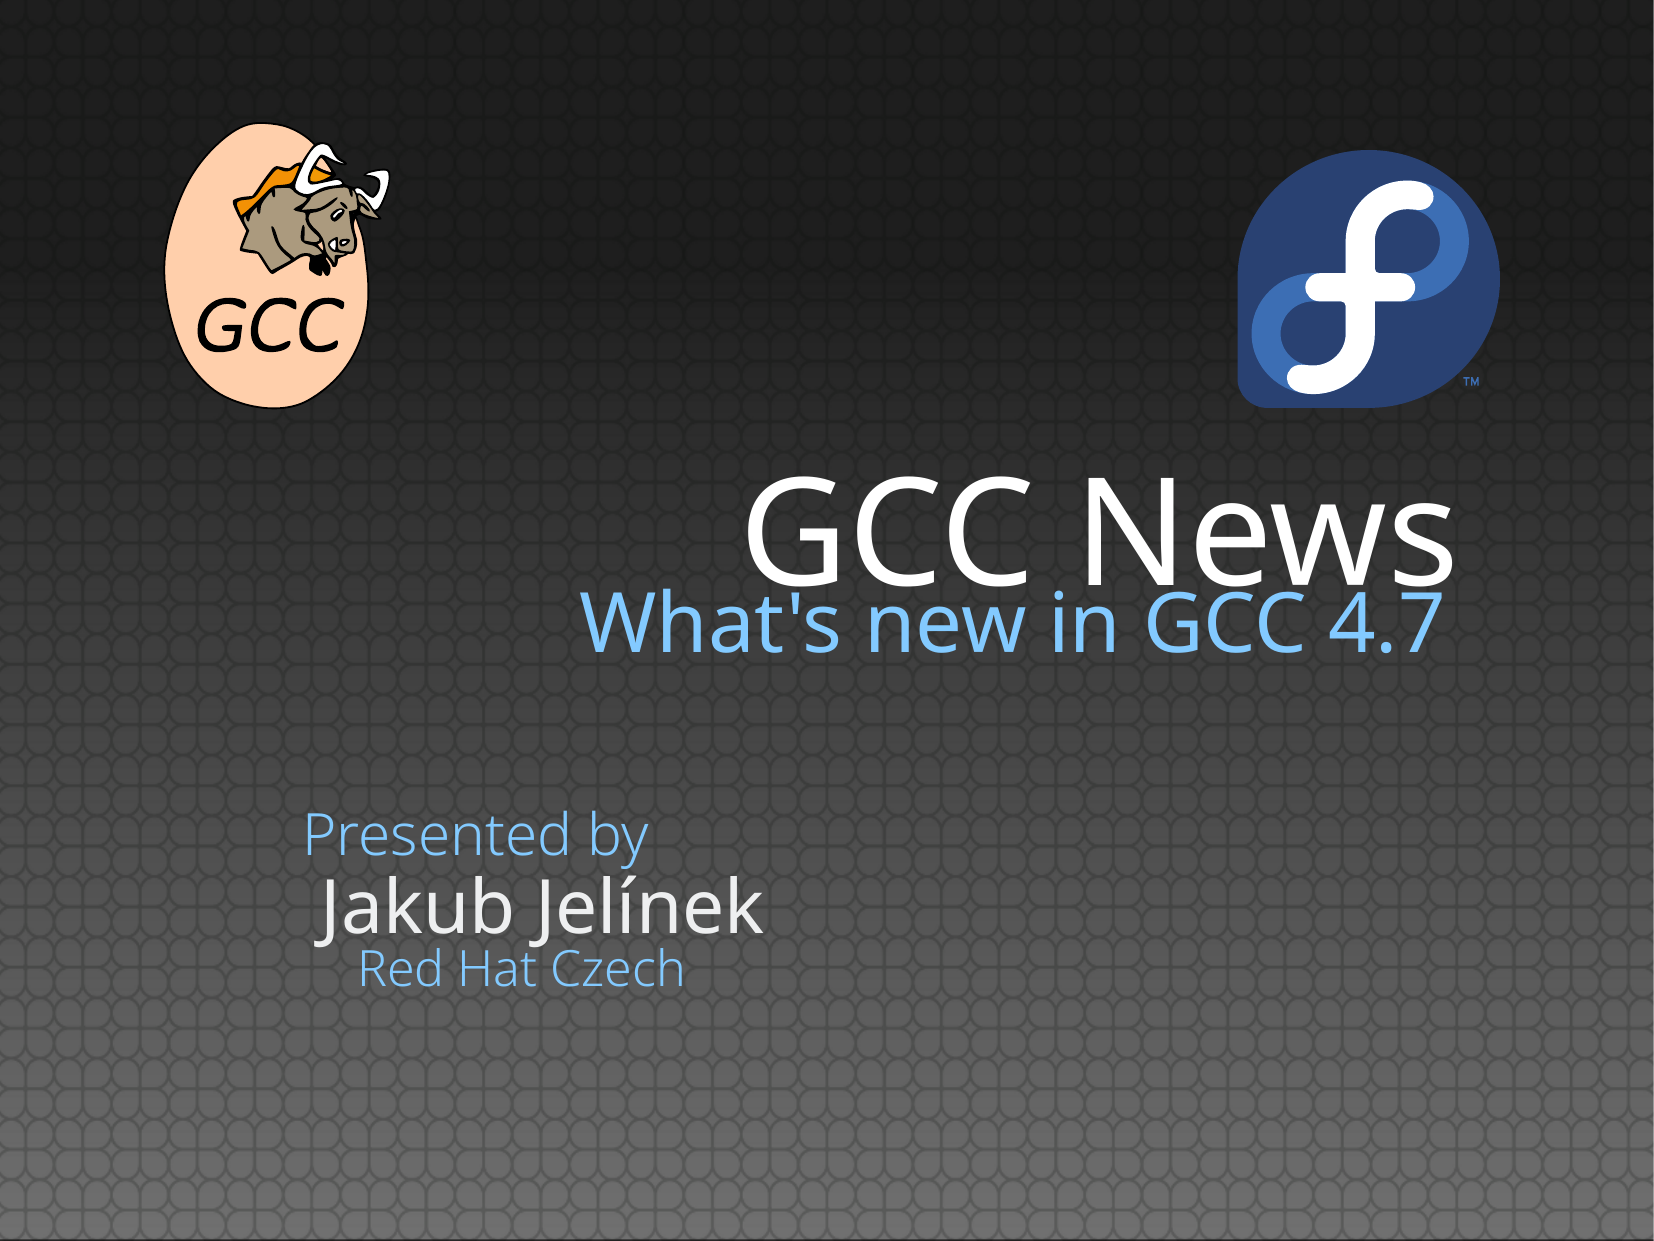

GCC News
# What's new in GCC 4.7
Presented by
Jakub Jelínek
Red Hat Czech